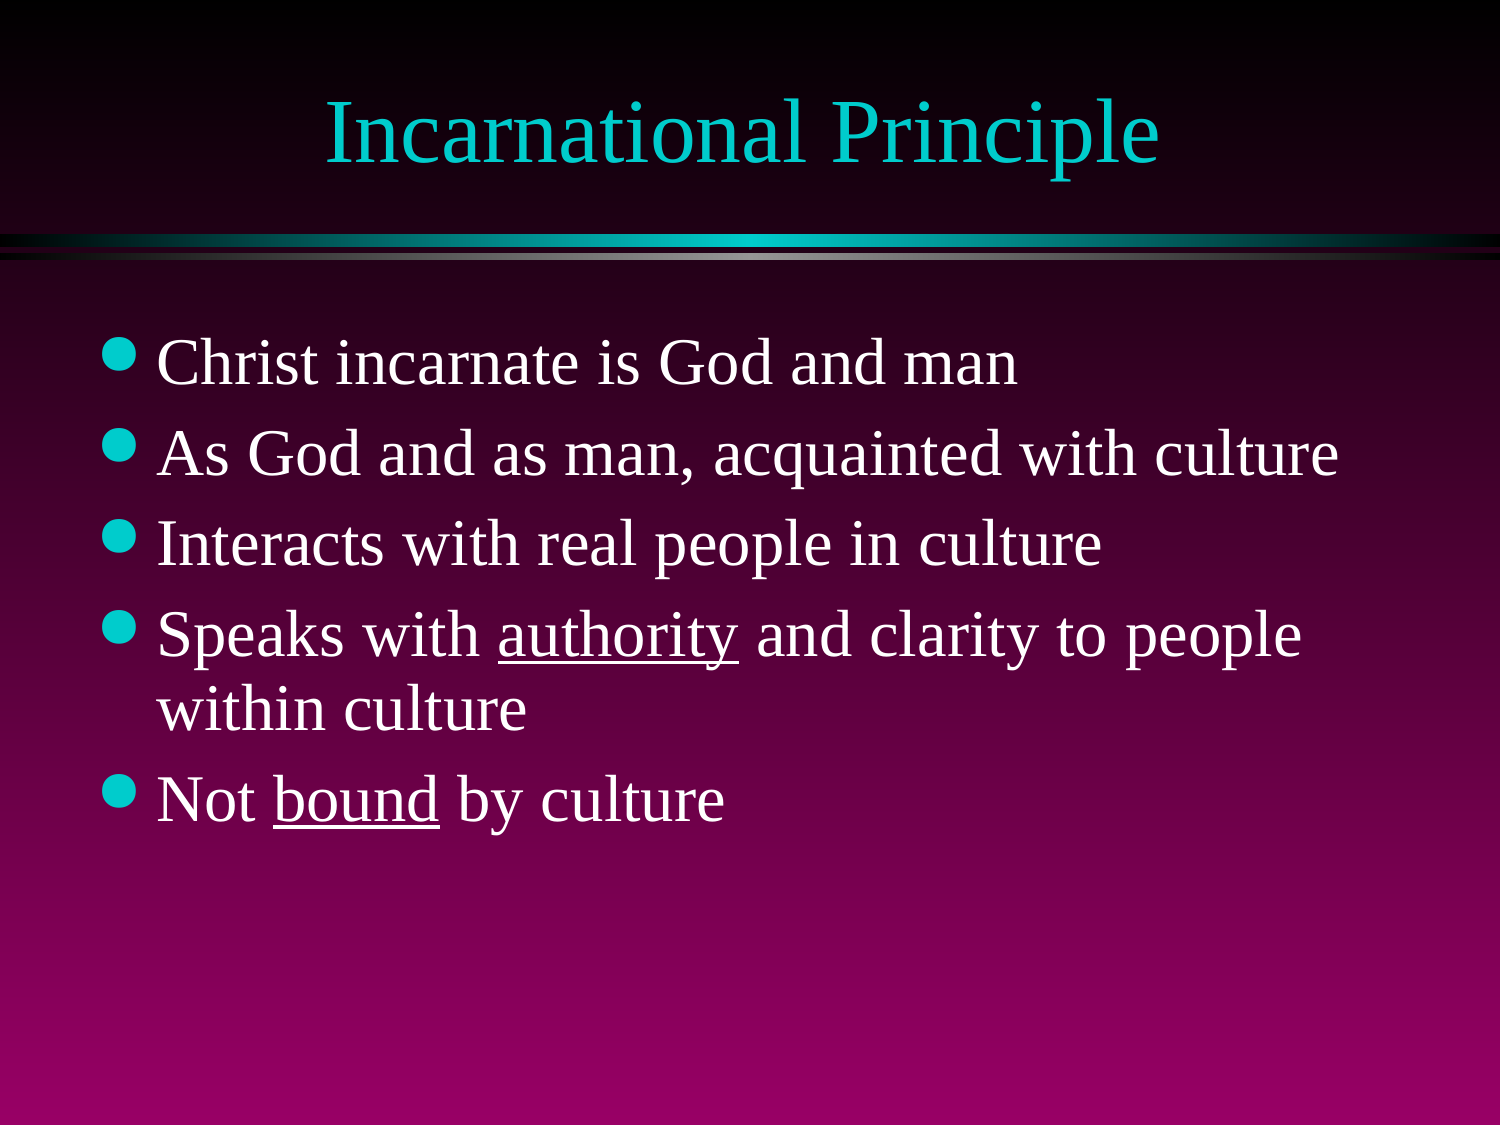

# Incarnational Principle
Christ incarnate is God and man
As God and as man, acquainted with culture
Interacts with real people in culture
Speaks with authority and clarity to people within culture
Not bound by culture